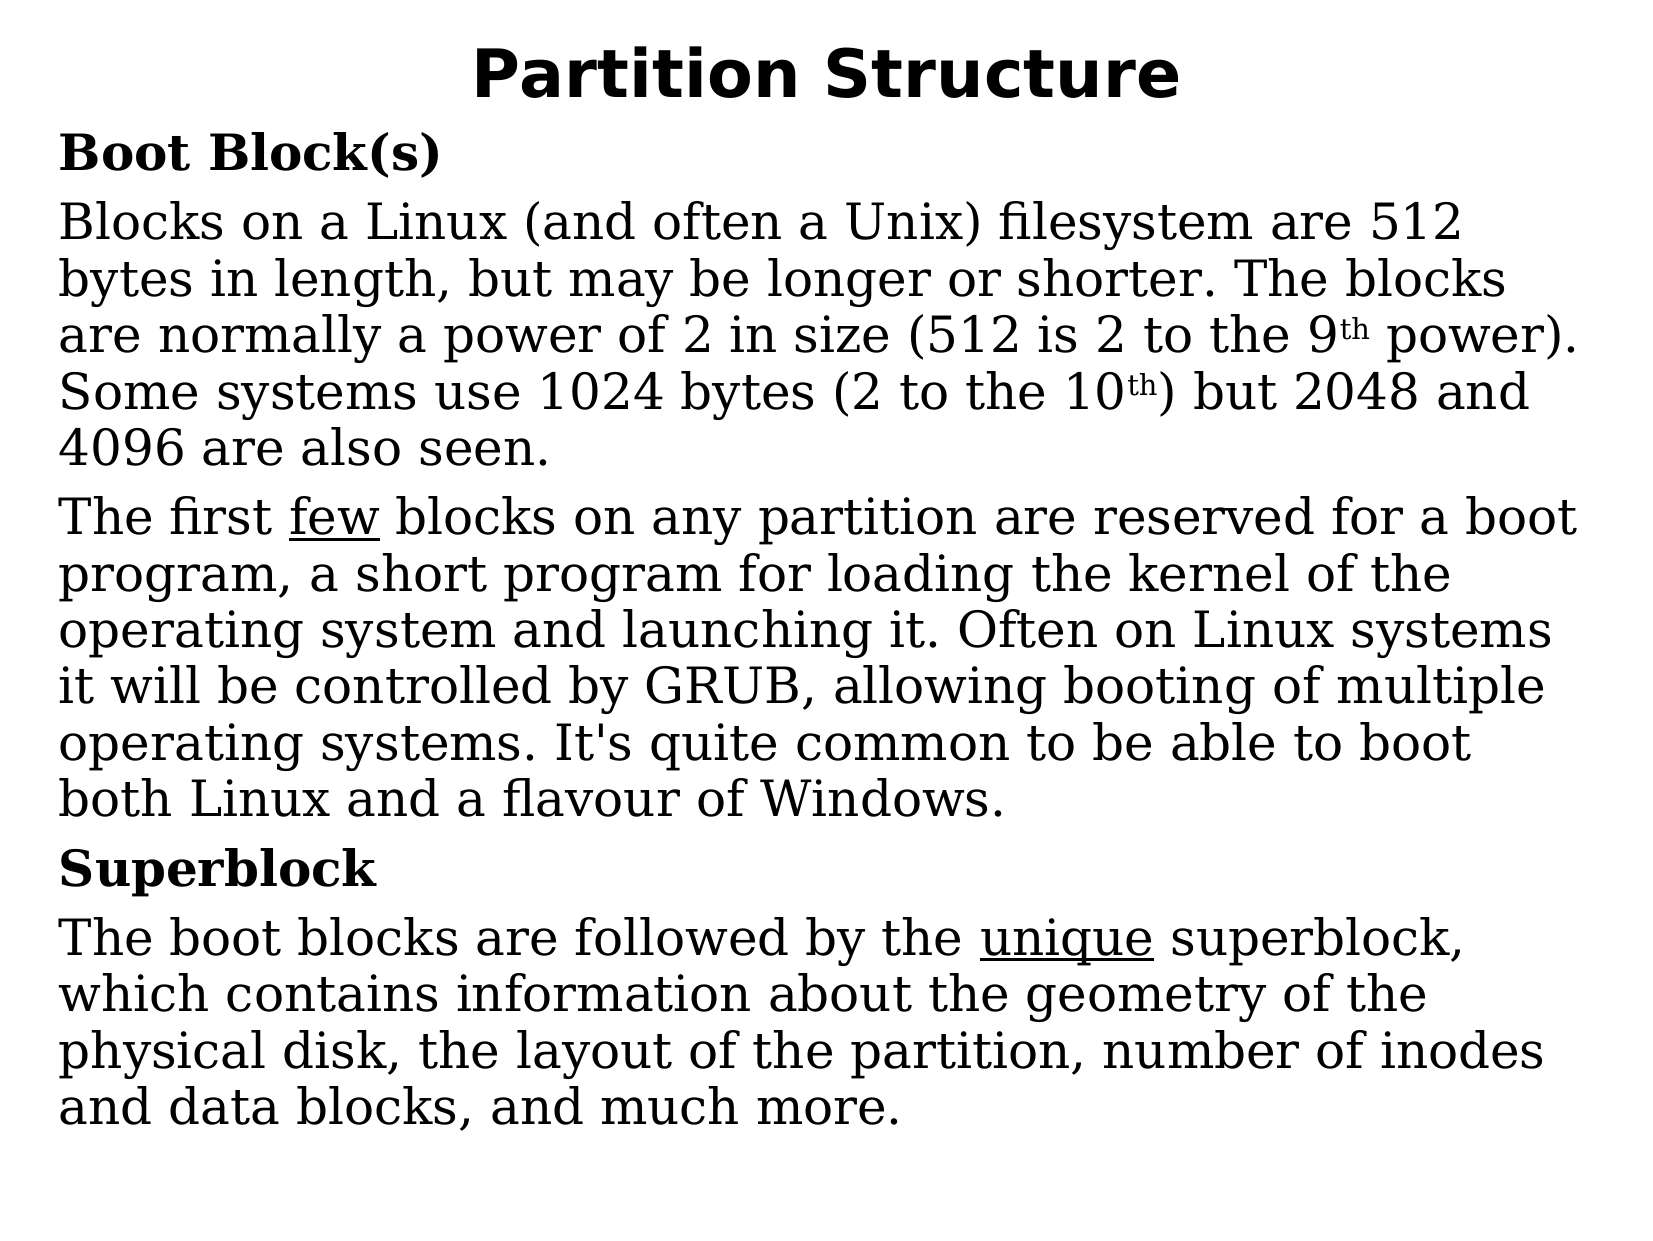

Partition Structure
Boot Block(s)
Blocks on a Linux (and often a Unix) filesystem are 512 bytes in length, but may be longer or shorter. The blocks are normally a power of 2 in size (512 is 2 to the 9th power). Some systems use 1024 bytes (2 to the 10th) but 2048 and 4096 are also seen.
The first few blocks on any partition are reserved for a boot program, a short program for loading the kernel of the operating system and launching it. Often on Linux systems it will be controlled by GRUB, allowing booting of multiple operating systems. It's quite common to be able to boot both Linux and a flavour of Windows.
Superblock
The boot blocks are followed by the unique superblock, which contains information about the geometry of the physical disk, the layout of the partition, number of inodes and data blocks, and much more.